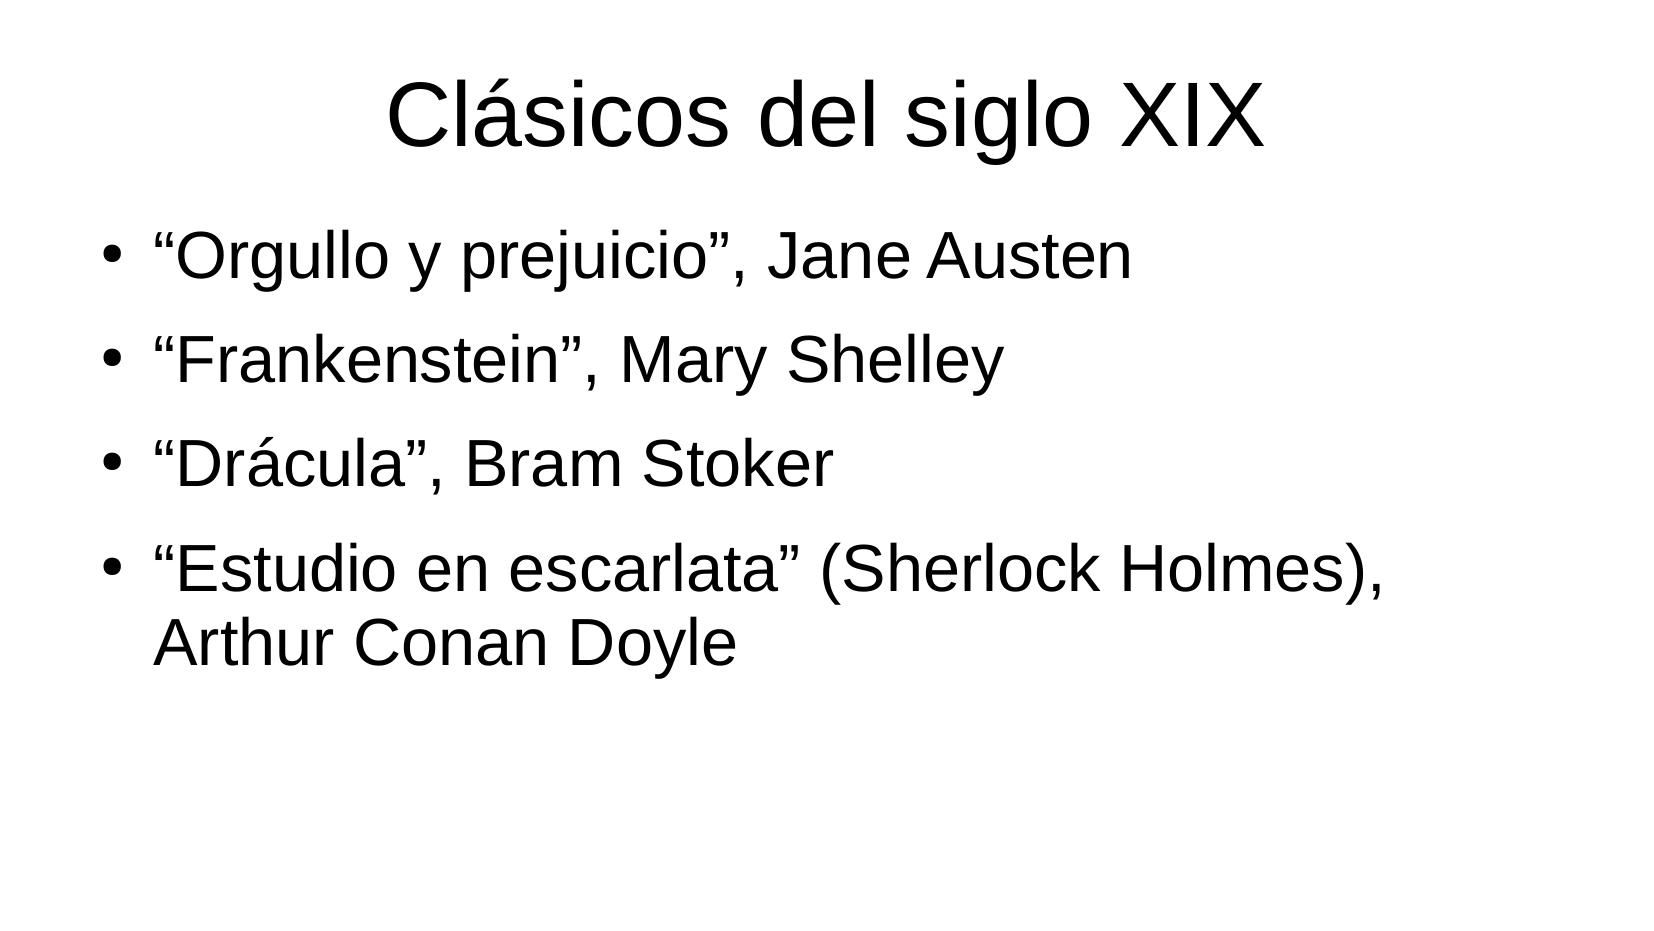

# Clásicos del siglo XIX
“Orgullo y prejuicio”, Jane Austen
“Frankenstein”, Mary Shelley
“Drácula”, Bram Stoker
“Estudio en escarlata” (Sherlock Holmes), Arthur Conan Doyle